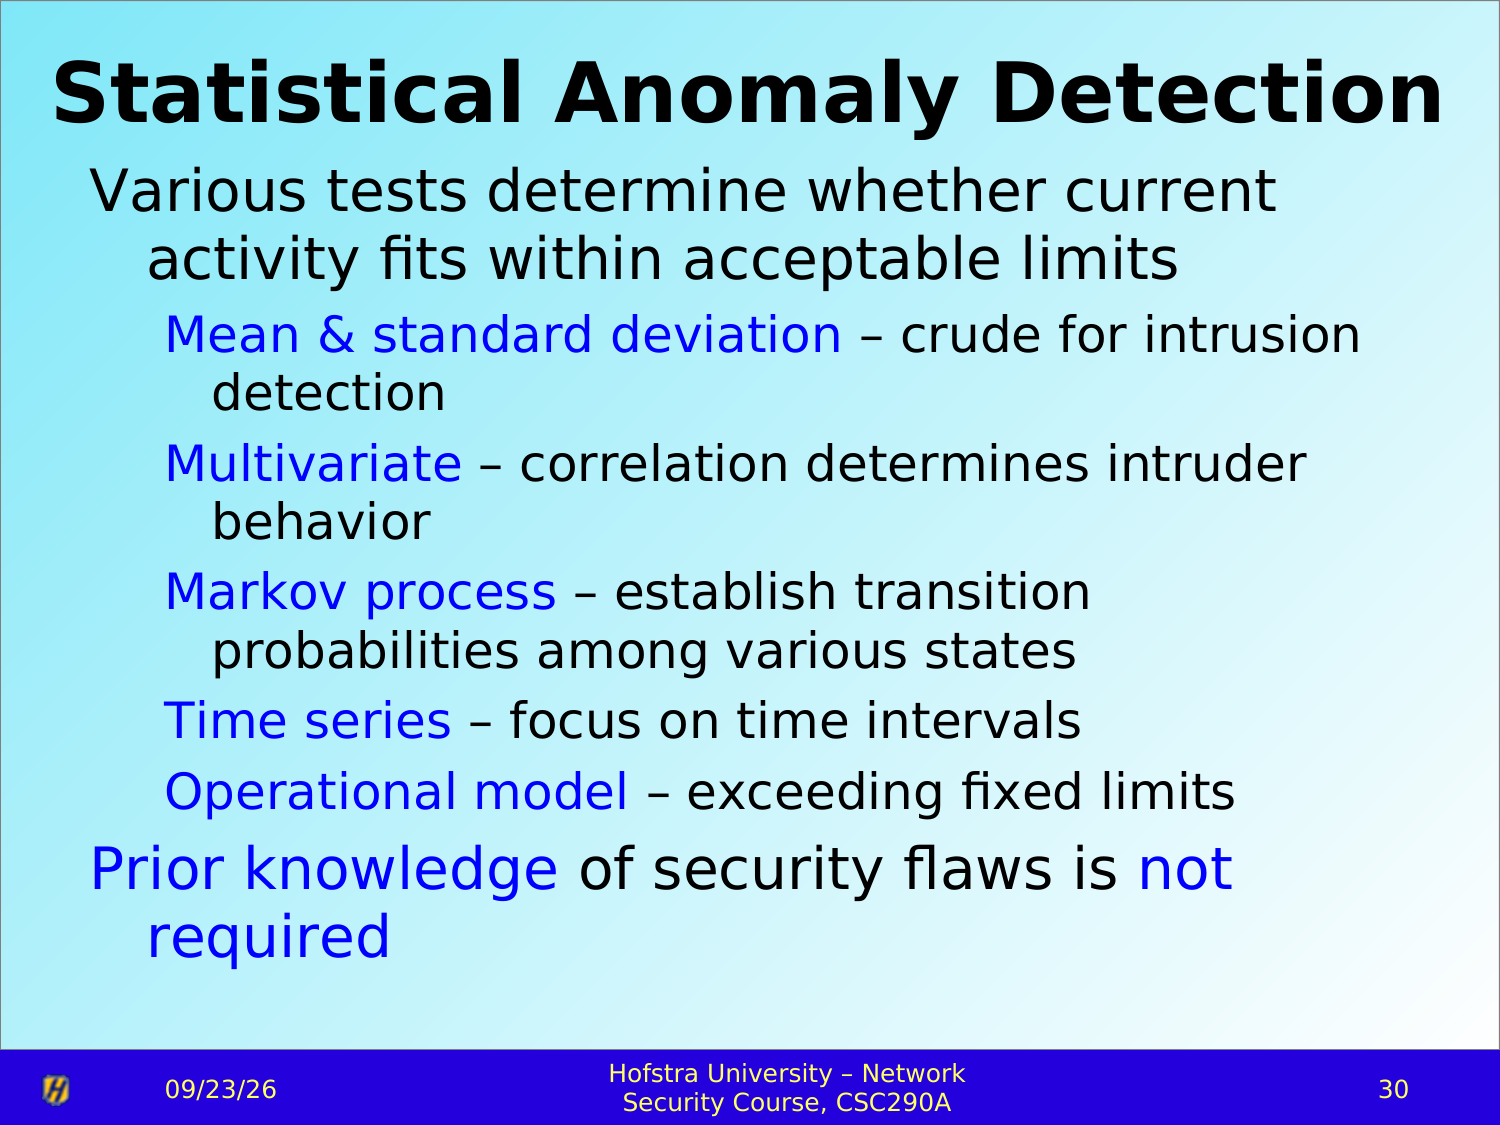

# Statistical Anomaly Detection
Various tests determine whether current activity fits within acceptable limits
Mean & standard deviation – crude for intrusion detection
Multivariate – correlation determines intruder behavior
Markov process – establish transition probabilities among various states
Time series – focus on time intervals
Operational model – exceeding fixed limits
Prior knowledge of security flaws is not required
30